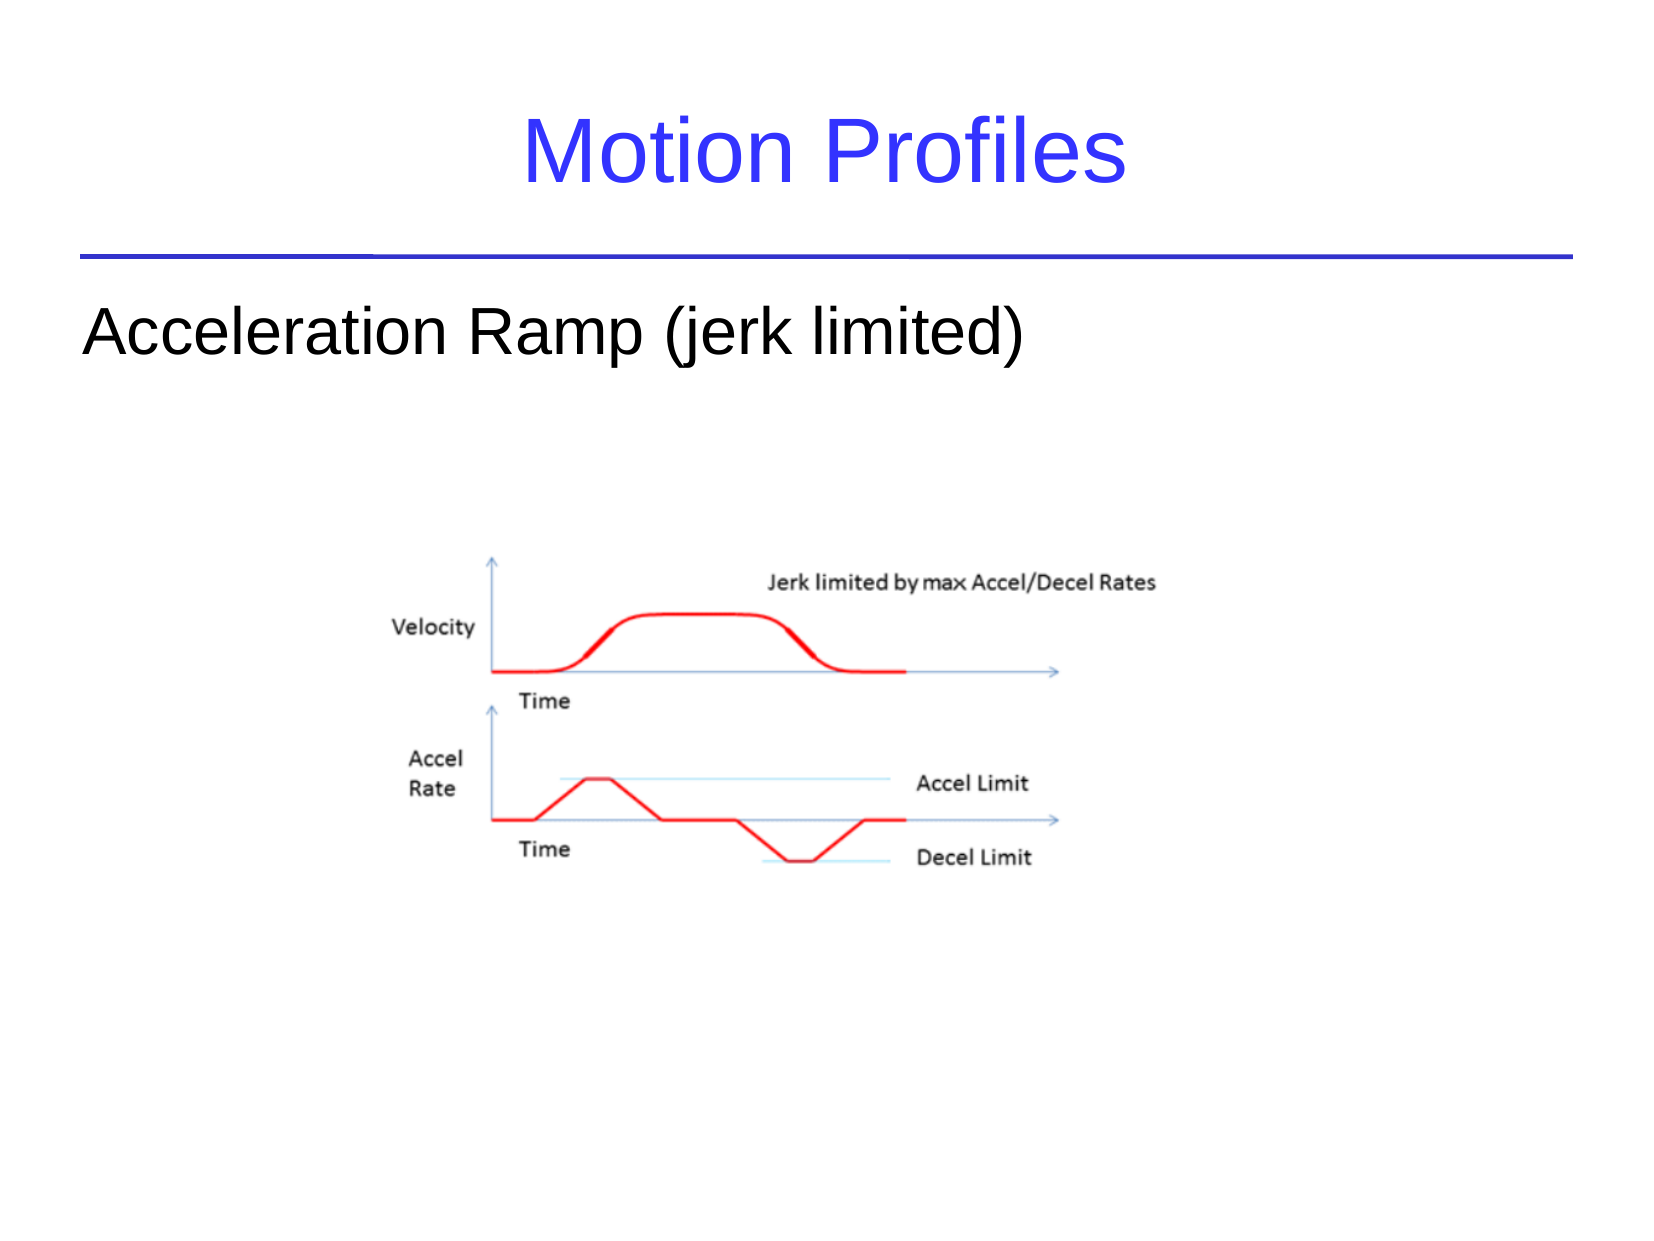

# Motion Profiles
Acceleration Ramp (jerk limited)